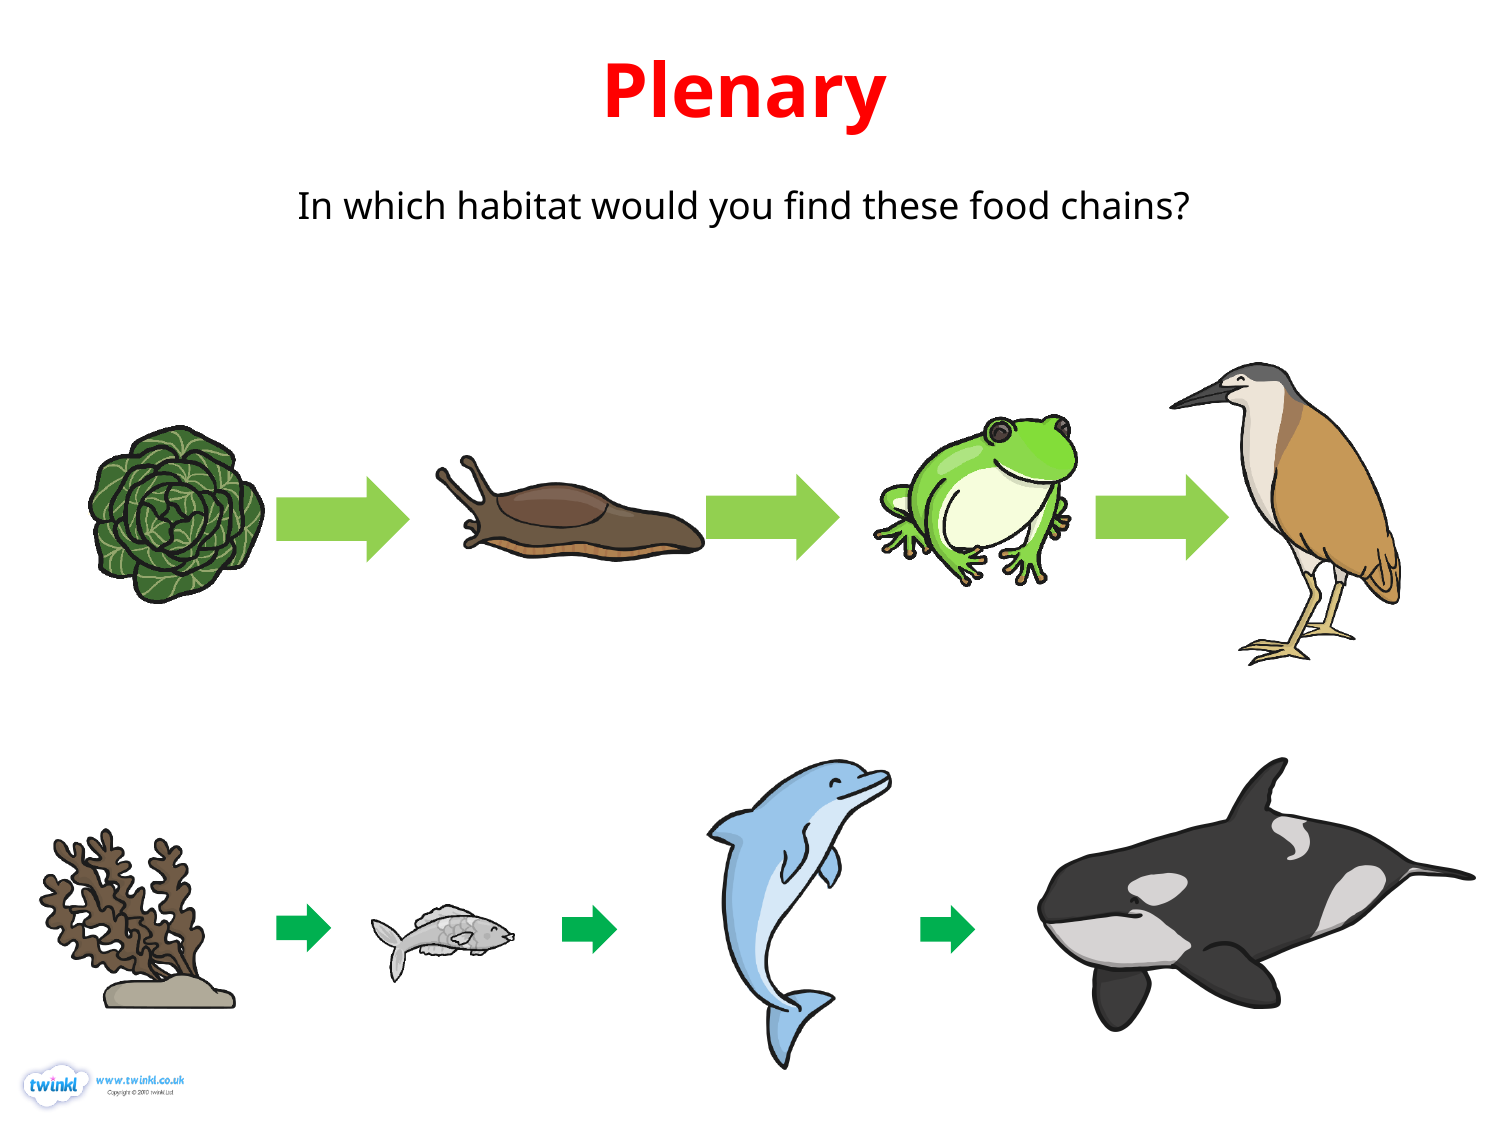

Plenary
In which habitat would you find these food chains?